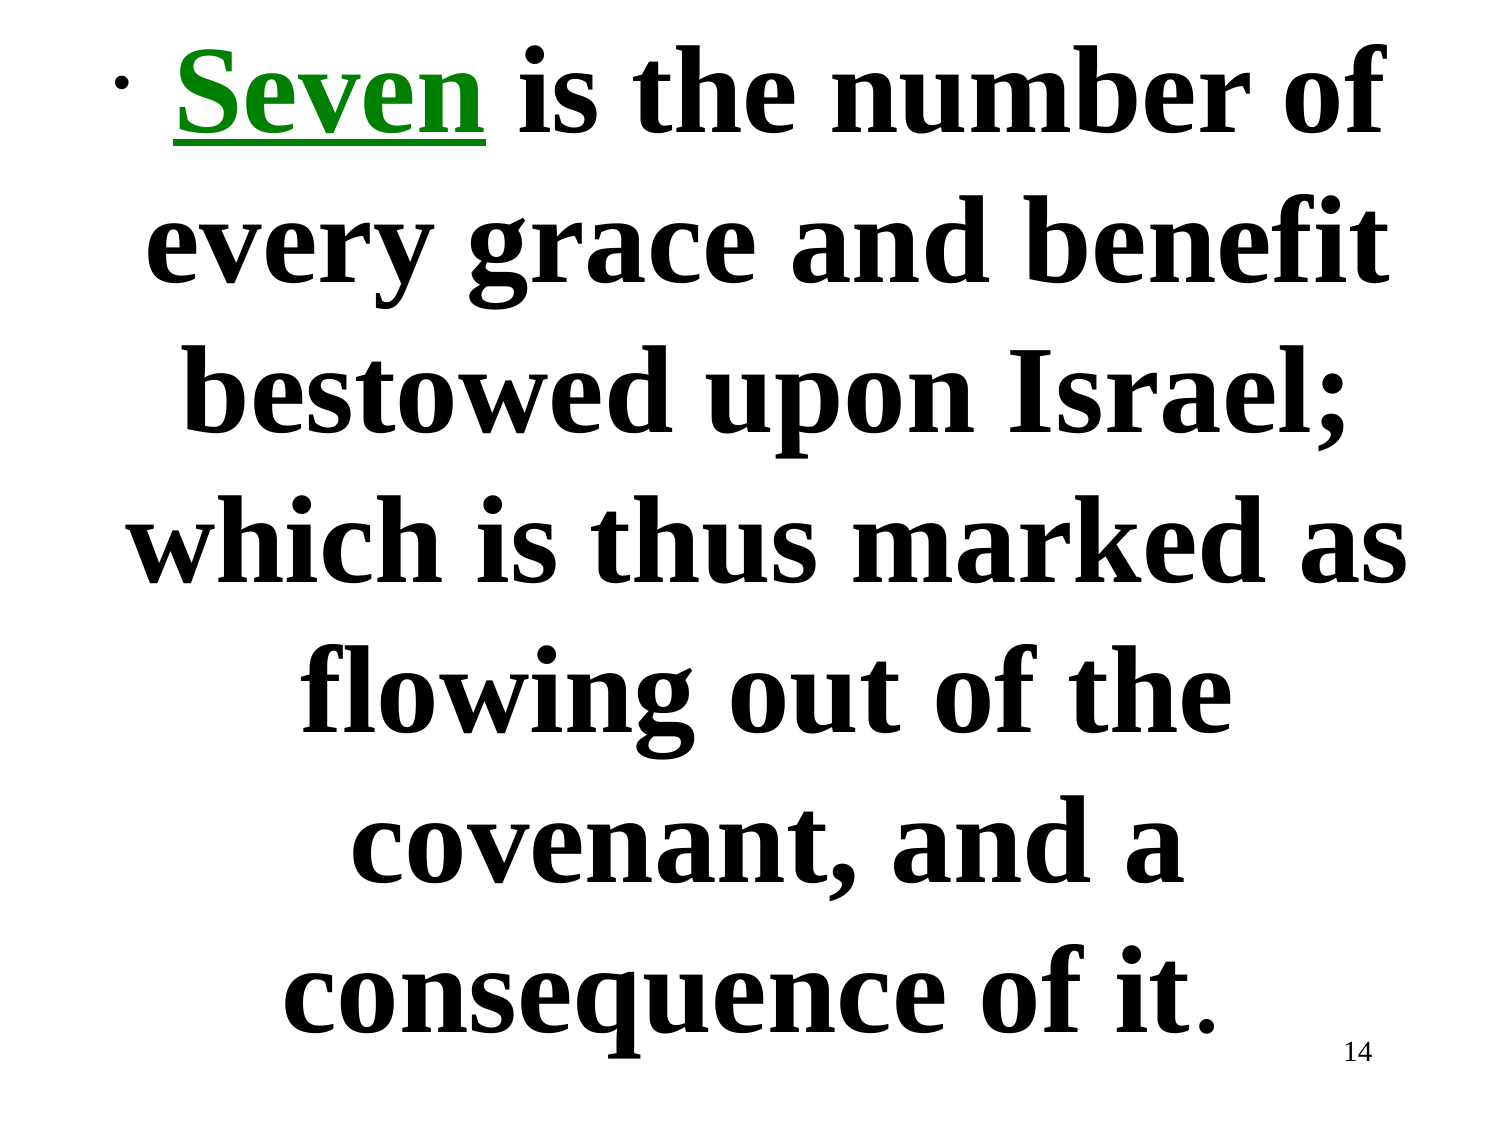

Seven is the number of every grace and benefit bestowed upon Israel; which is thus marked as flowing out of the covenant, and a consequence of it.